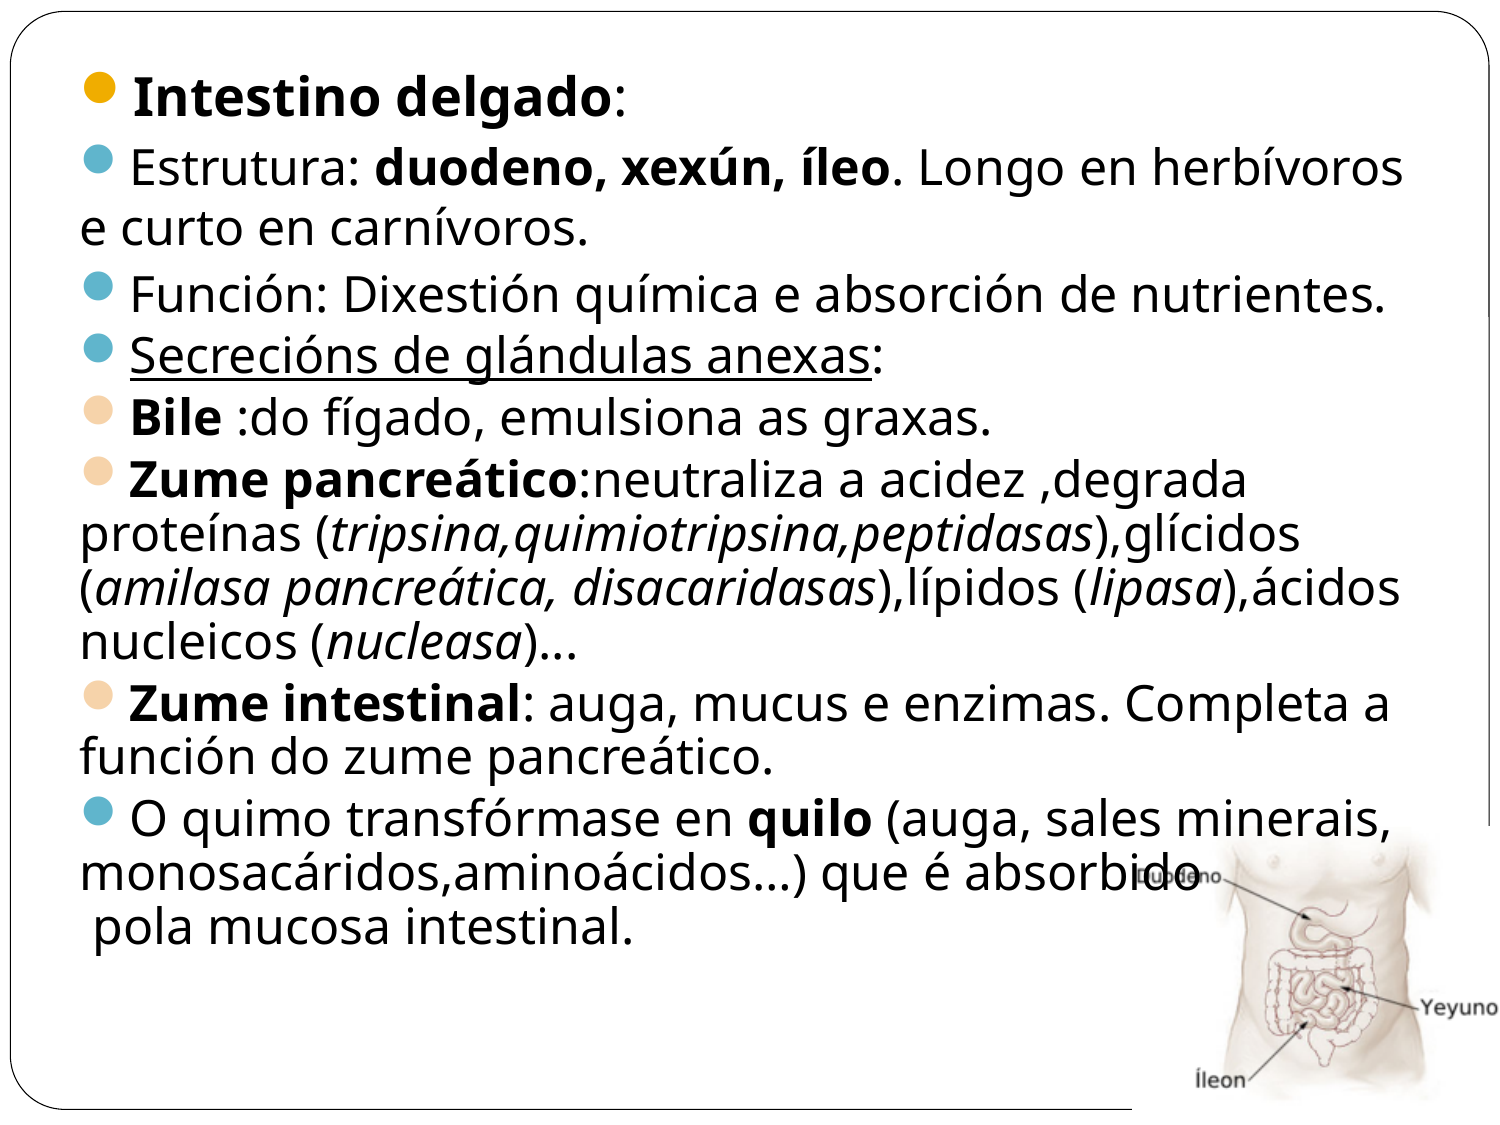

Intestino delgado:
Estrutura: duodeno, xexún, íleo. Longo en herbívoros e curto en carnívoros.
Función: Dixestión química e absorción de nutrientes.
Secrecións de glándulas anexas:
Bile :do fígado, emulsiona as graxas.
Zume pancreático:neutraliza a acidez ,degrada proteínas (tripsina,quimiotripsina,peptidasas),glícidos (amilasa pancreática, disacaridasas),lípidos (lipasa),ácidos nucleicos (nucleasa)...
Zume intestinal: auga, mucus e enzimas. Completa a función do zume pancreático.
O quimo transfórmase en quilo (auga, sales minerais, monosacáridos,aminoácidos…) que é absorbido pola mucosa intestinal.